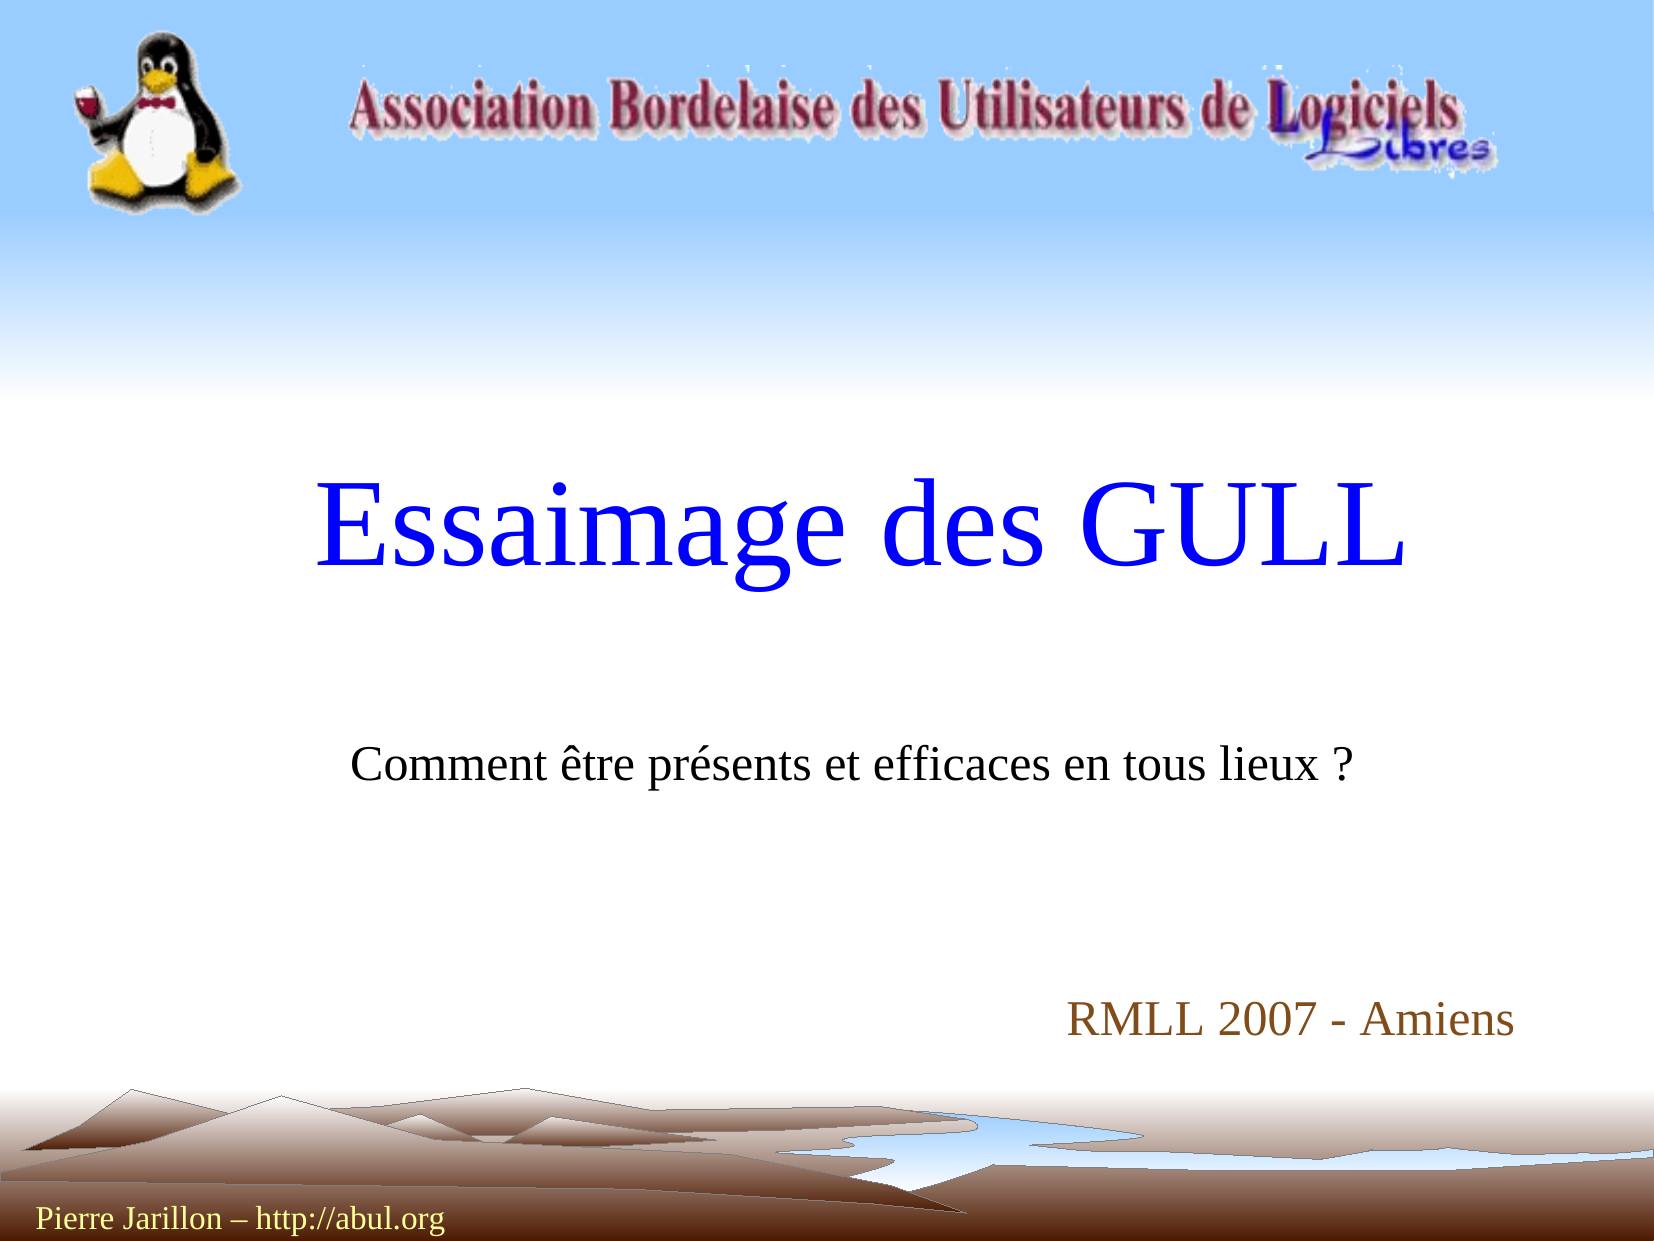

Essaimage des GULL
Comment être présents et efficaces en tous lieux ?
RMLL 2007 - Amiens